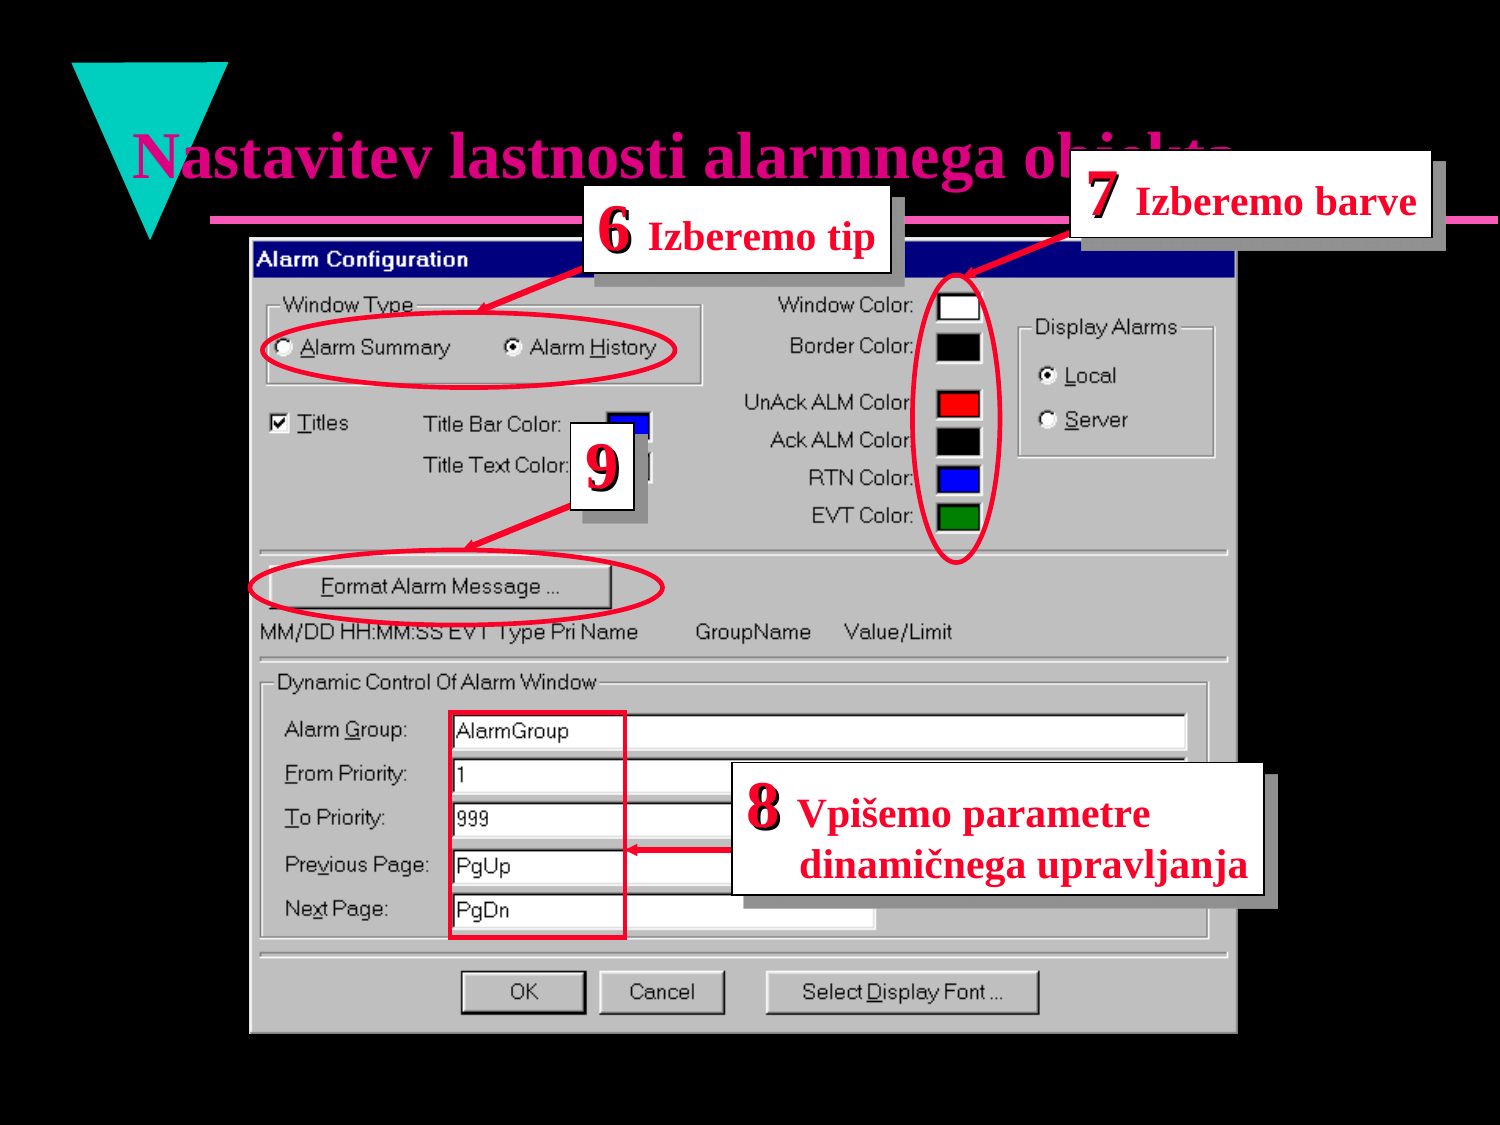

# Nastavitev lastnosti alarmnega objekta
7 Izberemo barve
6 Izberemo tip
9
8 Vpišemo parametre
 dinamičnega upravljanja
RVP2
Alarmi in Dogodki
28